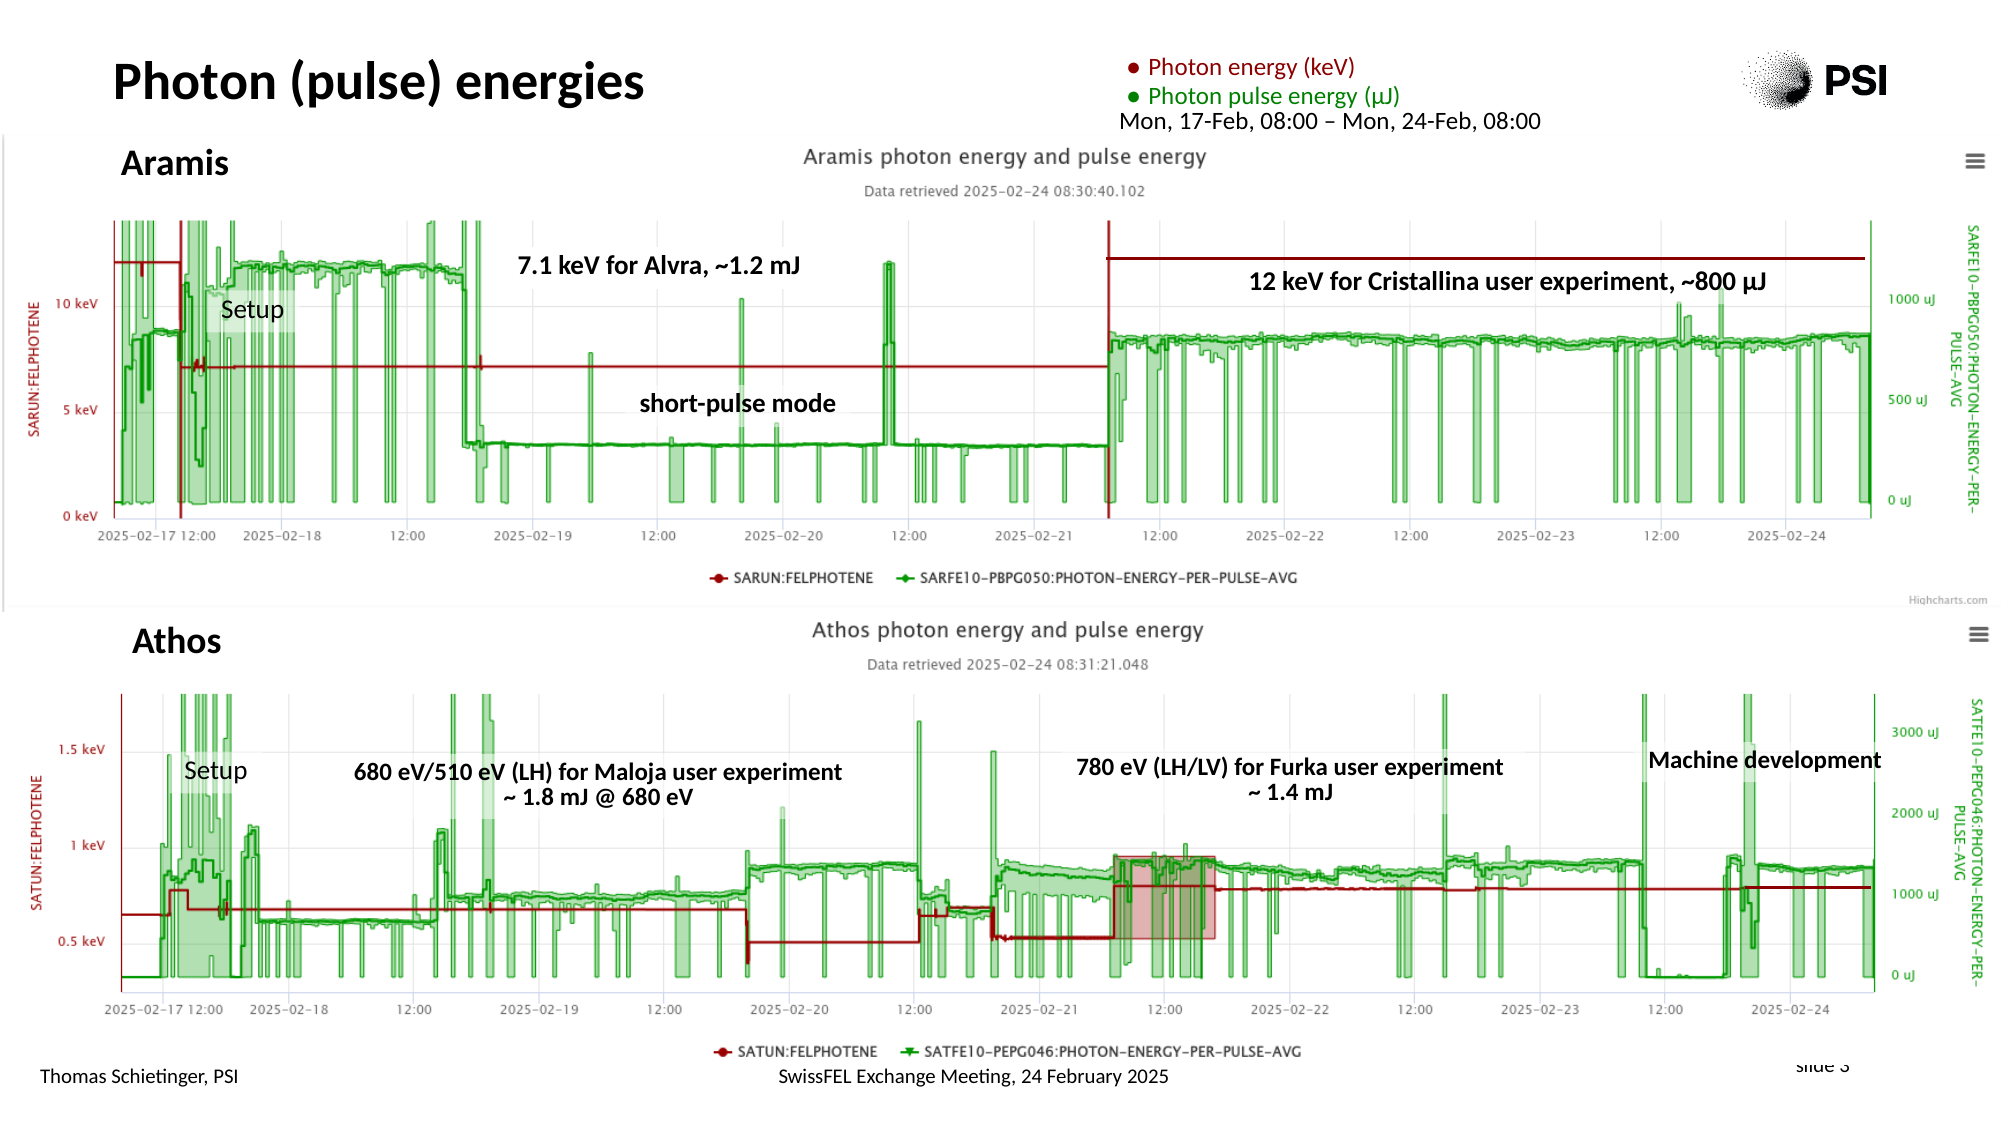

# Photon (pulse) energies
 ● Photon energy (keV)
 ● Photon pulse energy (µJ)
Mon, 17-Feb, 08:00 – Mon, 24-Feb, 08:00
Aramis
7.1 keV for Alvra, ~1.2 mJ
12 keV for Cristallina user experiment, ~800 µJ
Setup
short-pulse mode
Athos
Machine development
780 eV (LH/LV) for Furka user experiment
~ 1.4 mJ
Setup
680 eV/510 eV (LH) for Maloja user experiment
~ 1.8 mJ @ 680 eV
3
PSI Center for Accelerator Science and Engineering